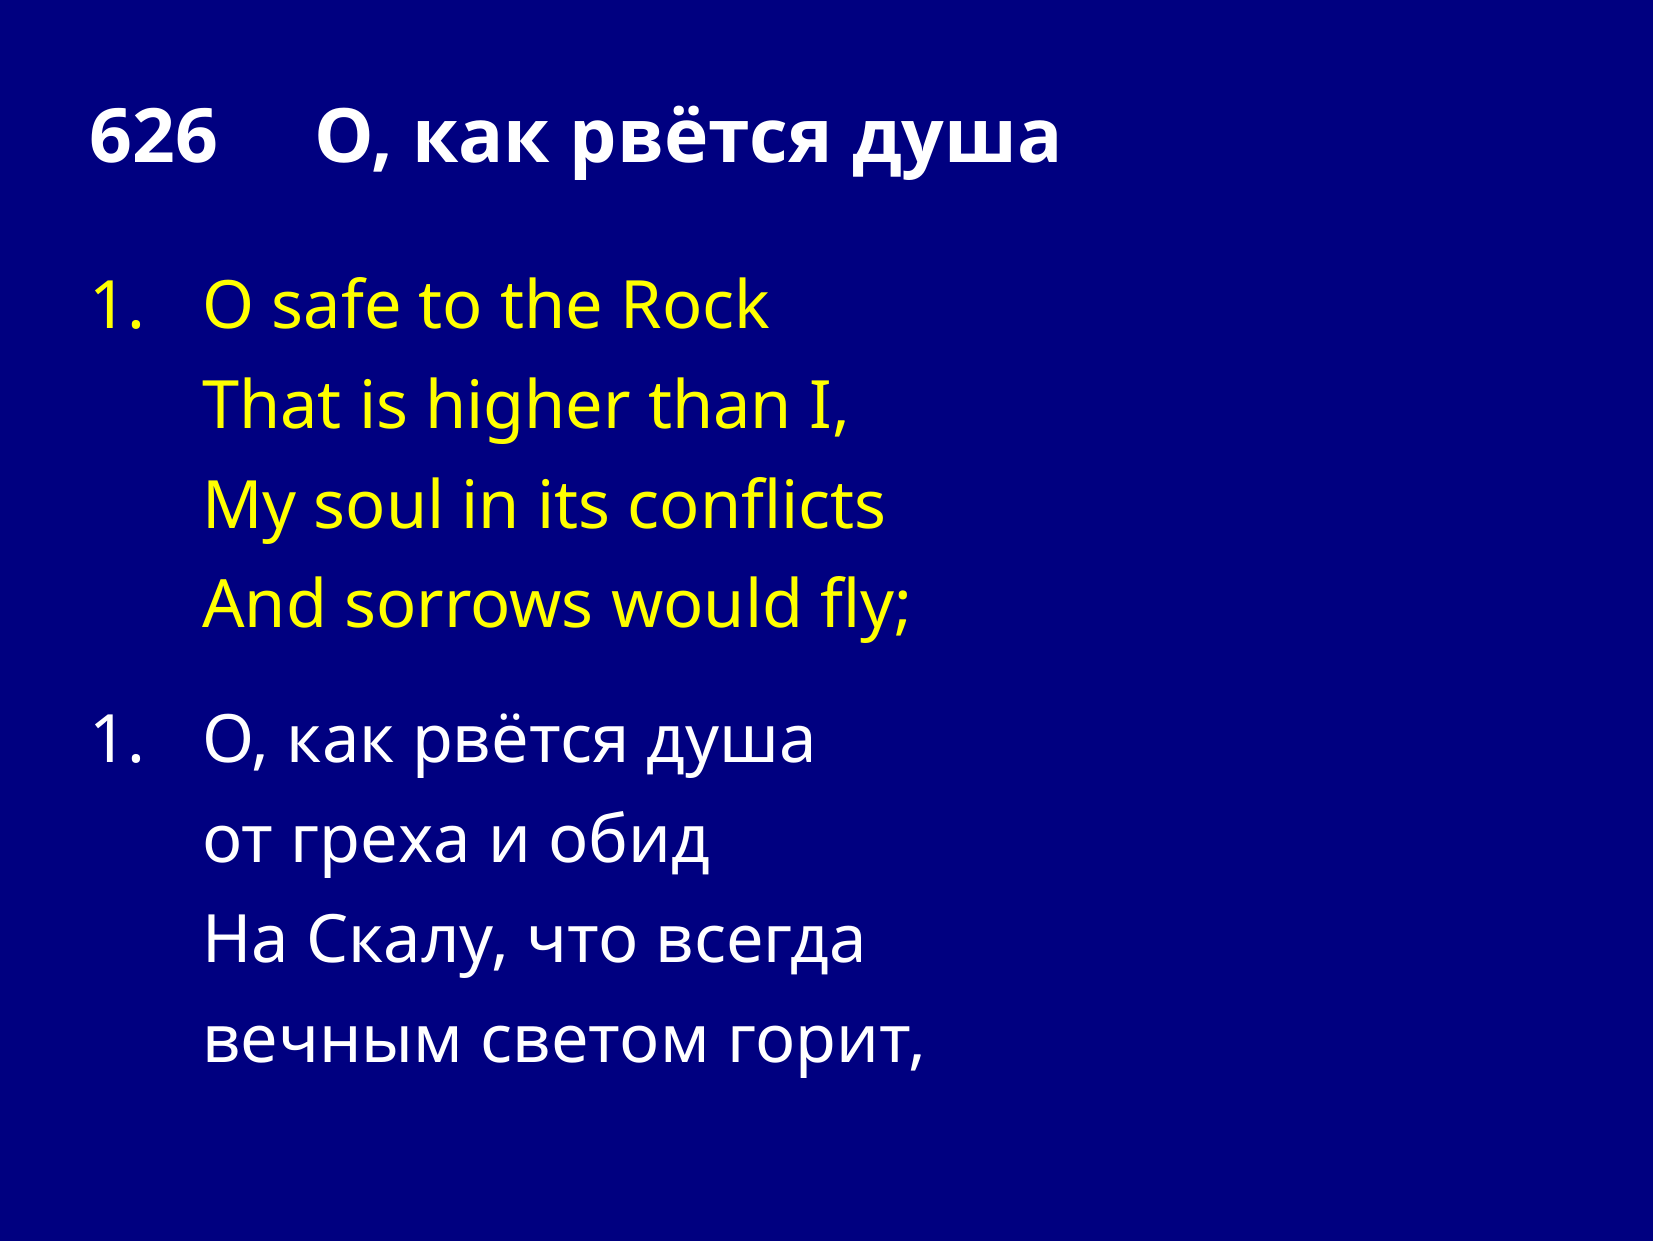

626	О, как рвётся душа
1.	O safe to the Rock
	That is higher than I,
	My soul in its conflicts
	And sorrows would fly;
1.	О, как рвётся душа
	от греха и обид
	На Скалу, что всегда
	вечным светом горит,